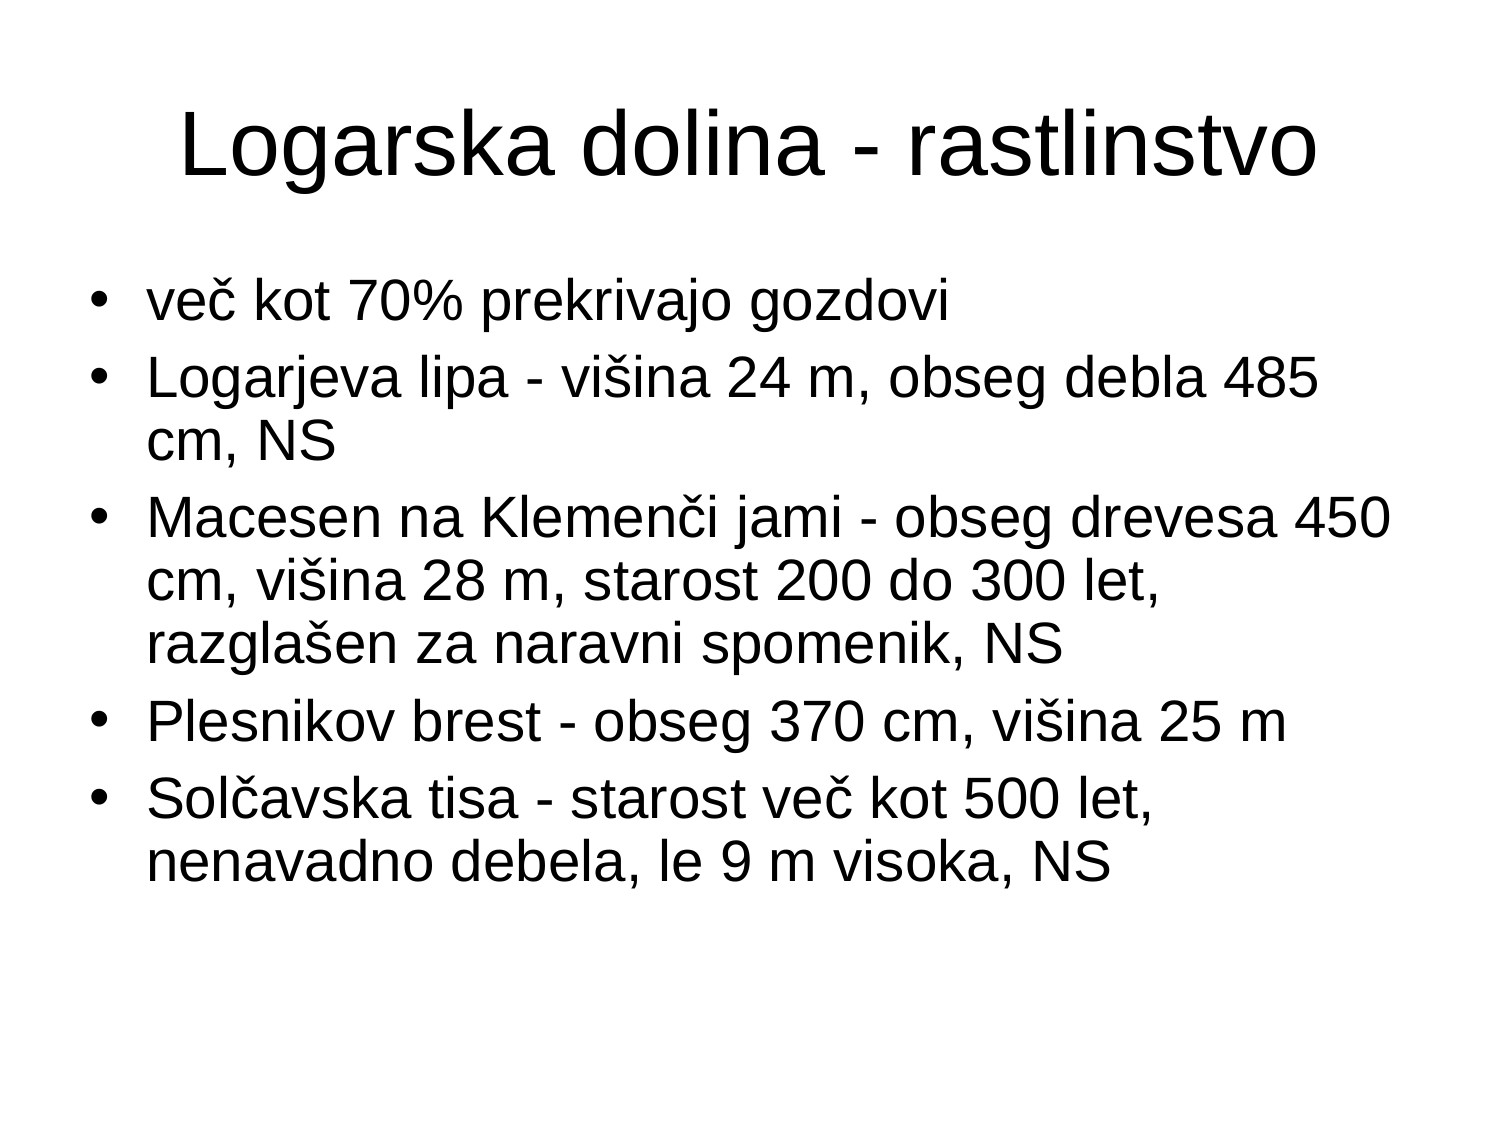

# Logarska dolina - rastlinstvo
več kot 70% prekrivajo gozdovi
Logarjeva lipa - višina 24 m, obseg debla 485 cm, NS
Macesen na Klemenči jami - obseg drevesa 450 cm, višina 28 m, starost 200 do 300 let, razglašen za naravni spomenik, NS
Plesnikov brest - obseg 370 cm, višina 25 m
Solčavska tisa - starost več kot 500 let, nenavadno debela, le 9 m visoka, NS